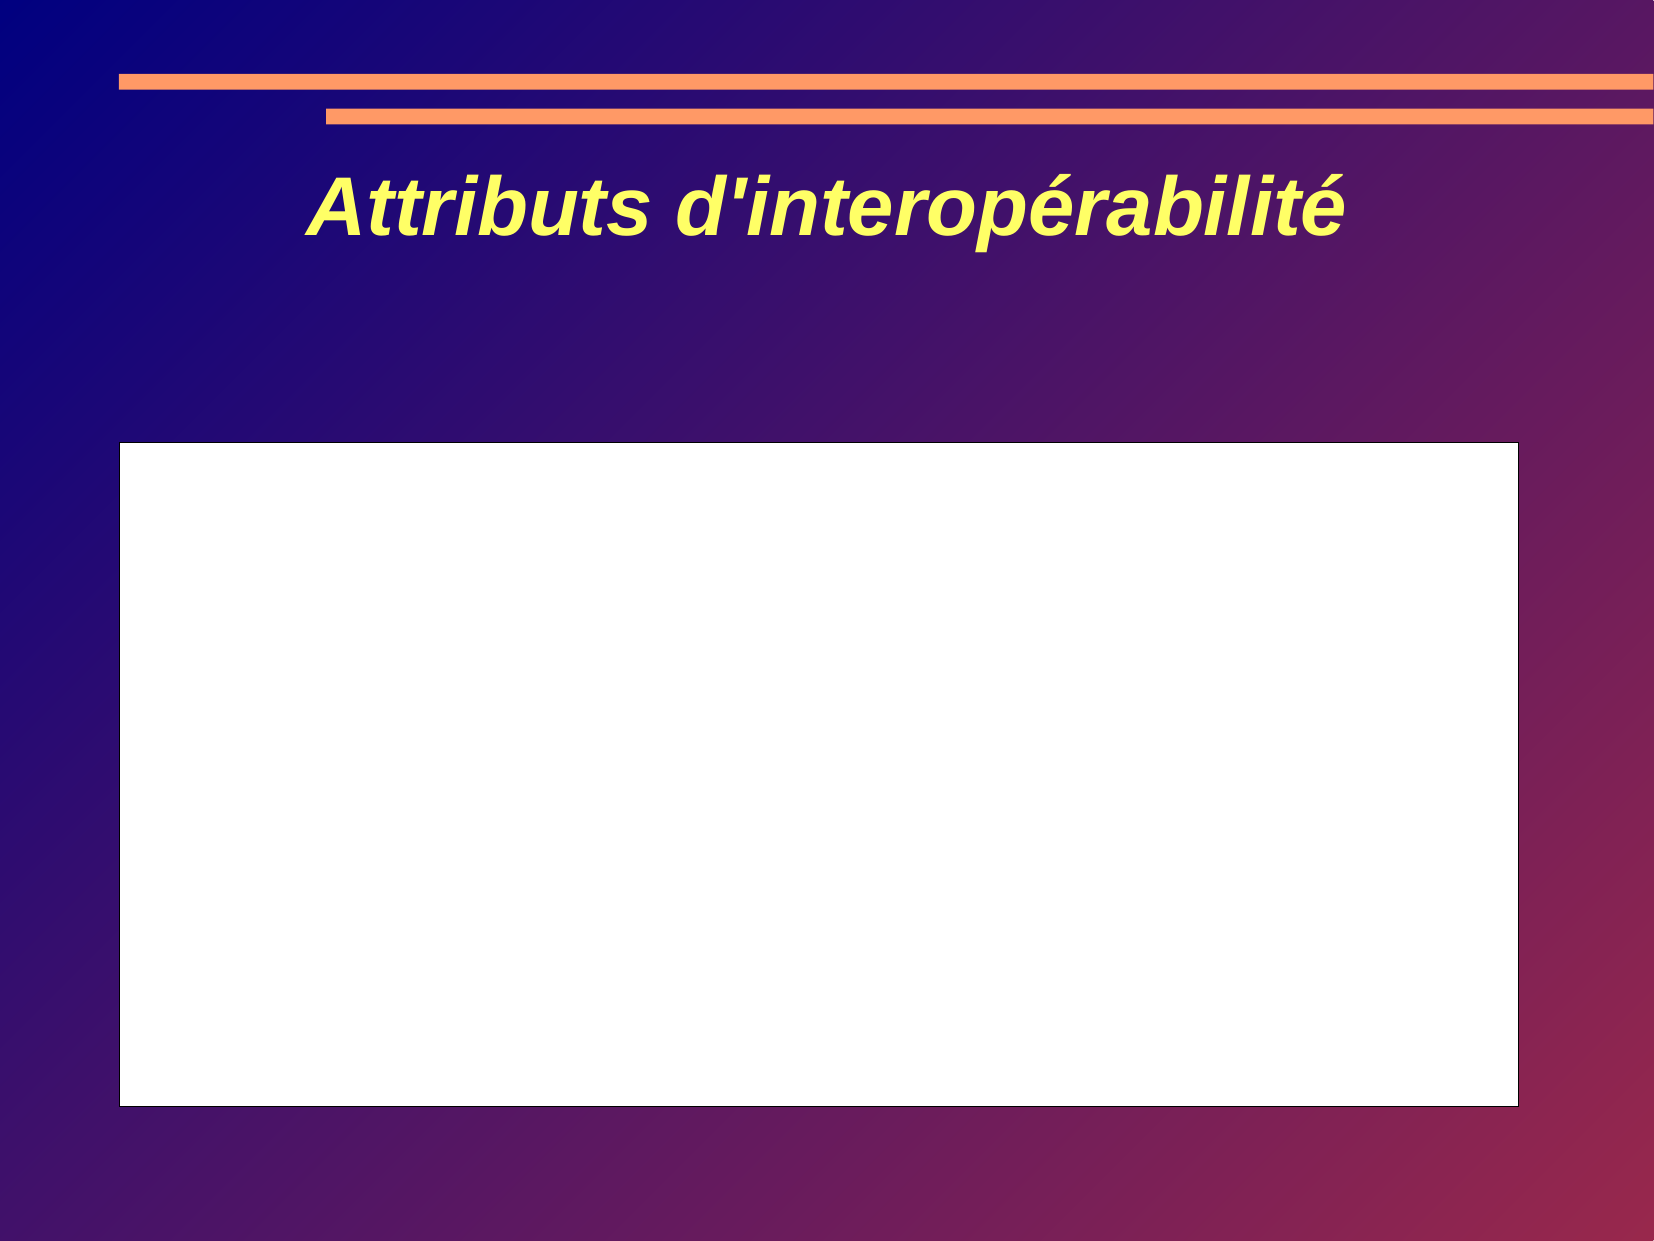

# Attributs d'interopérabilité
	// Exposition d'une classe .NET pour COM :
	[System.Runtime.InteropServices.ComVisible(true)]
	[System.Runtime.InteropServices.ProgId("NET.ComTest.1")]
	public class CMaClasseCOM
	{
		...
	}
	// Déclaration du modèle de threading COM :
	[STAThread] static void Main() { ... }
	// Importation d'une méthode de DLL externe (API MessageBox) :
	[DllImport("User32.dll", CharSet=CharSet.Auto)]
	public static extern int MessageBox(int hWindow,
		[MarshalAs(UnmanagedType.LPWStr)] string message, ...);